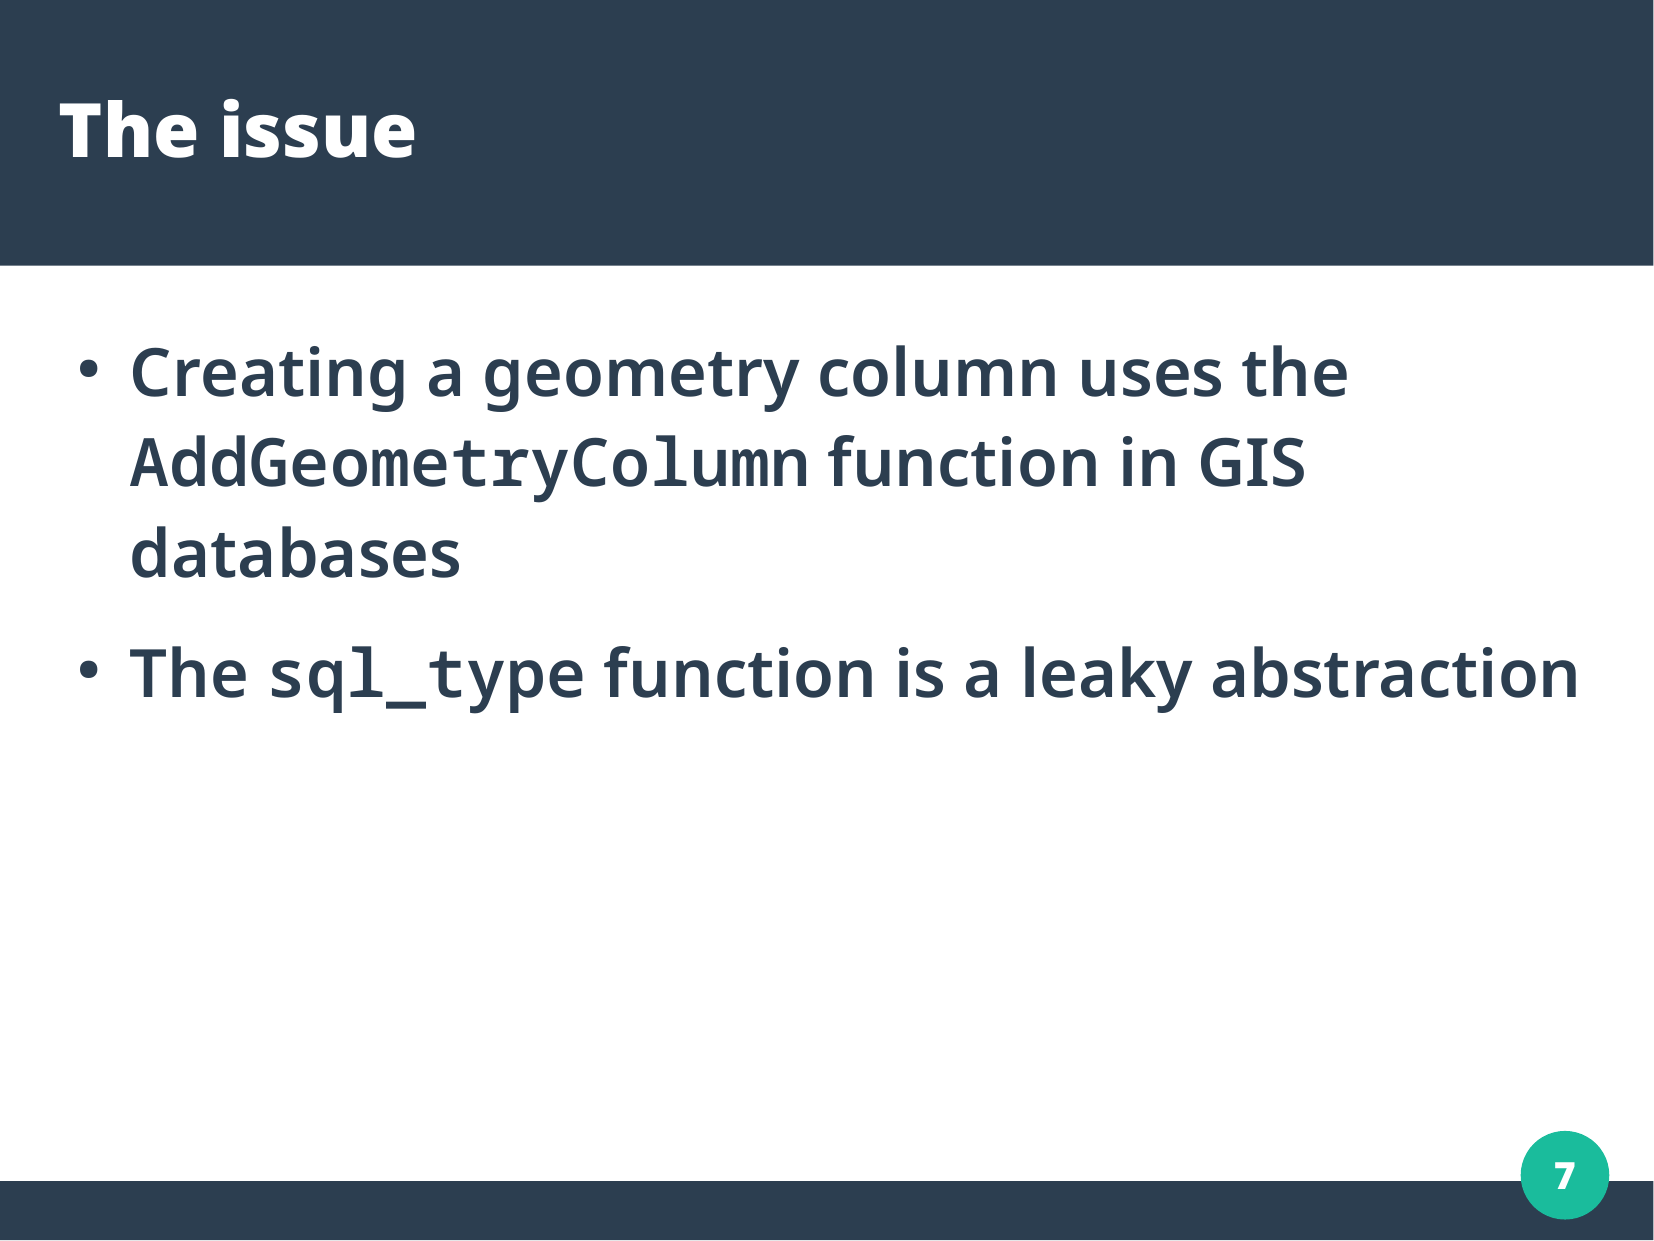

# The issue
Creating a geometry column uses the AddGeometryColumn function in GIS databases
The sql_type function is a leaky abstraction
7